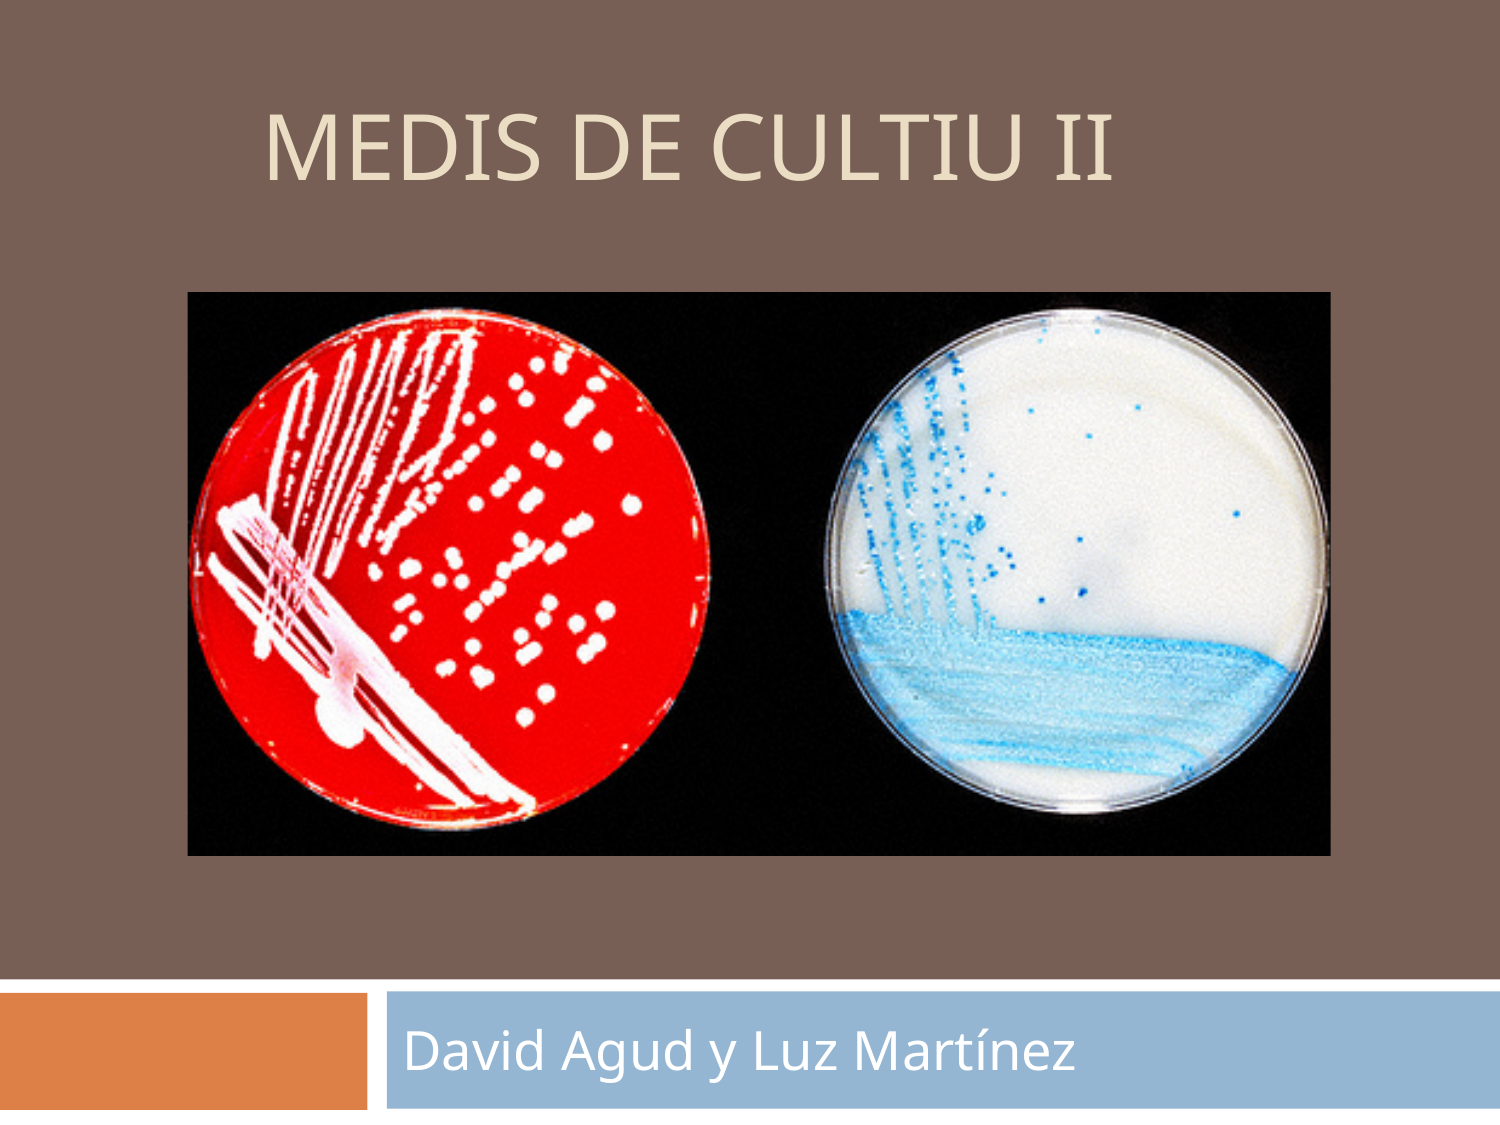

# MEDIS DE CULTIU II
David Agud y Luz Martínez